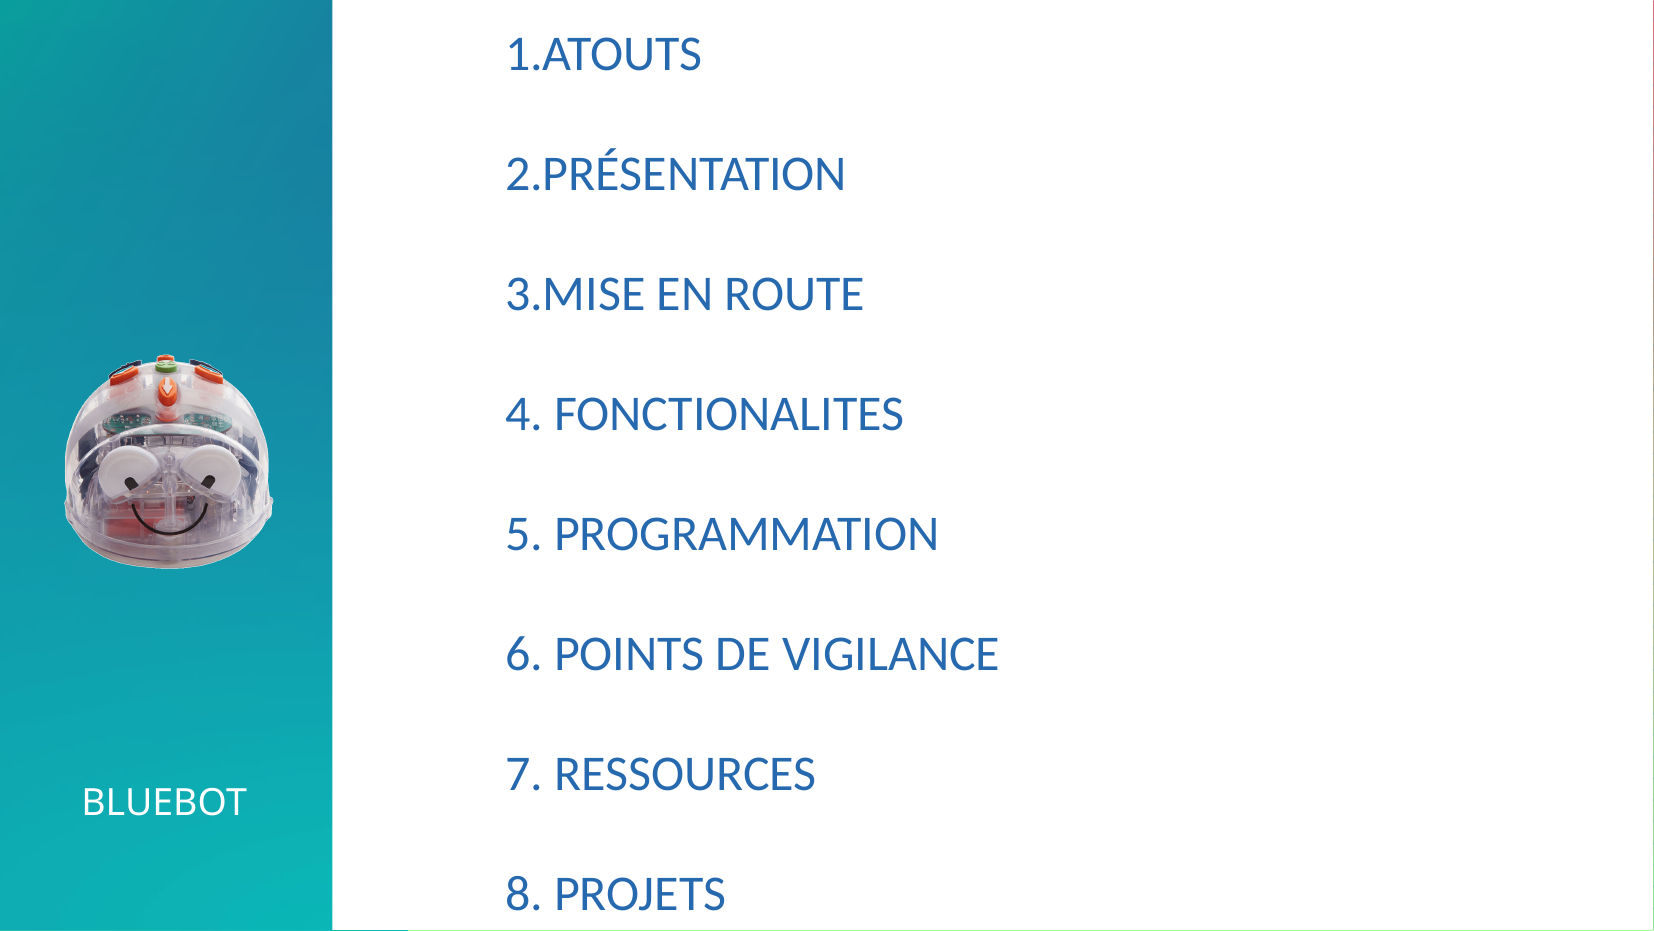

ATOUTS
PRÉSENTATION
MISE EN ROUTE
 FONCTIONALITES
 PROGRAMMATION
 POINTS DE VIGILANCE
 RESSOURCES
 PROJETS
BLUEBOT